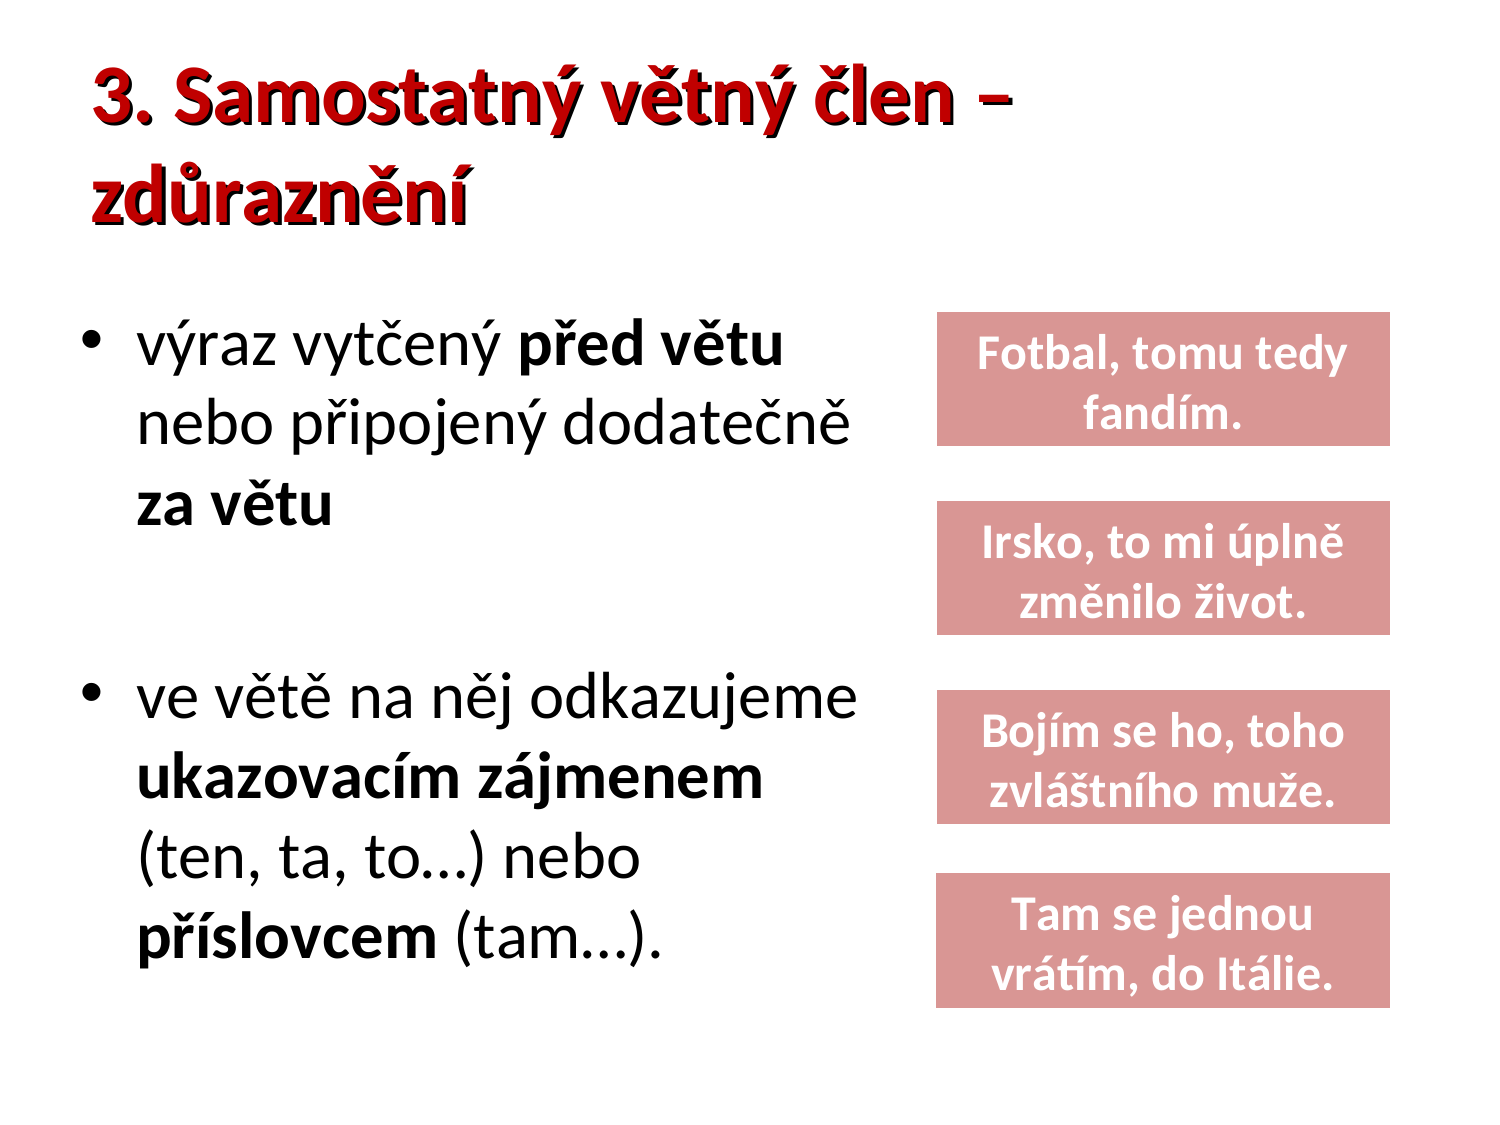

# 3. Samostatný větný člen – zdůraznění
výraz vytčený před větu nebo připojený dodatečně za větu
ve větě na něj odkazujeme ukazovacím zájmenem (ten, ta, to…) nebo příslovcem (tam…).
Fotbal, tomu tedy fandím.
Irsko, to mi úplně změnilo život.
Bojím se ho, toho zvláštního muže.
Tam se jednou vrátím, do Itálie.